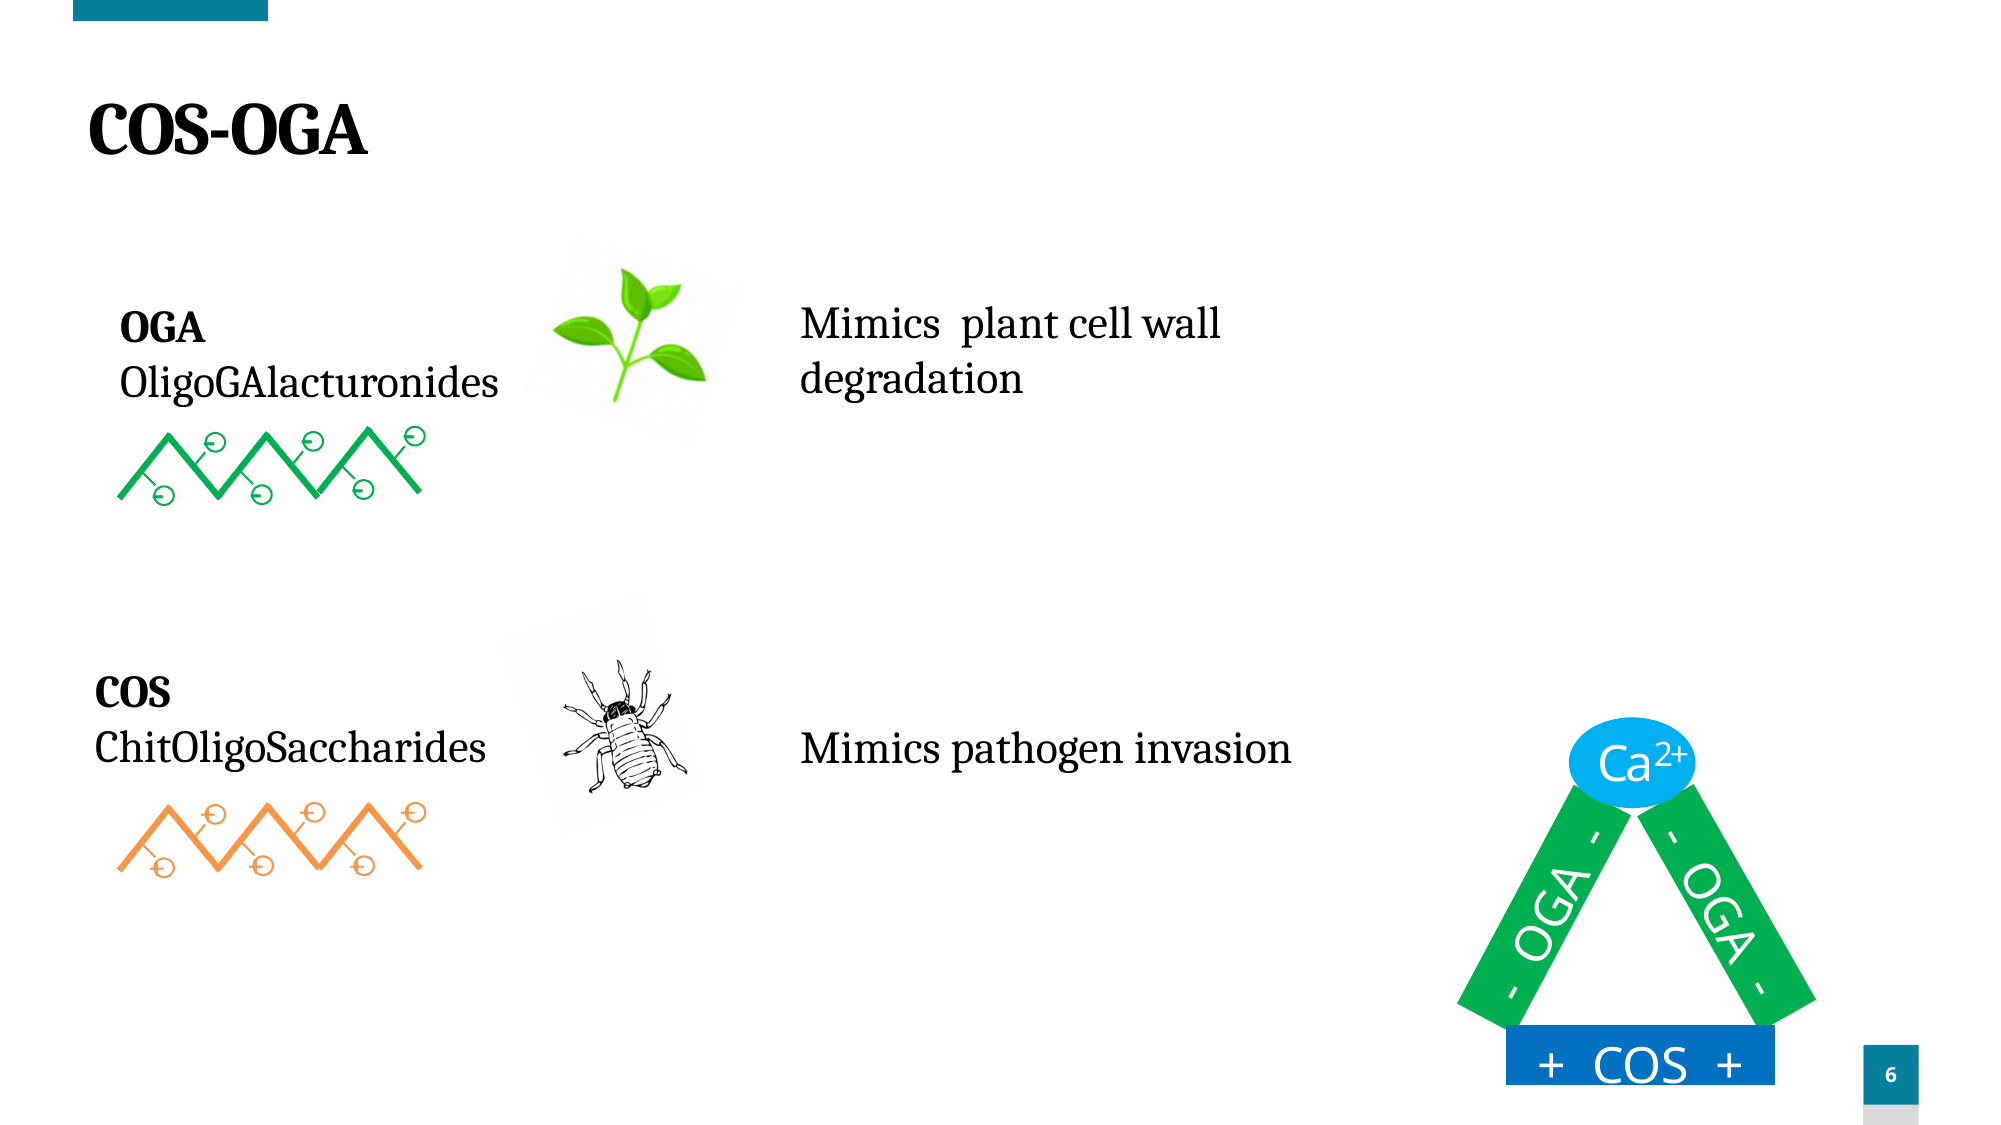

# COS-OGA
Mimics plant cell wall degradation
OGA
OligoGAlacturonides
-
-
-
-
-
-
COS
ChitOligoSaccharides
Mimics pathogen invasion
Ca2+
- OGA -
- OGA -
+ COS +
+
+
+
+
+
+